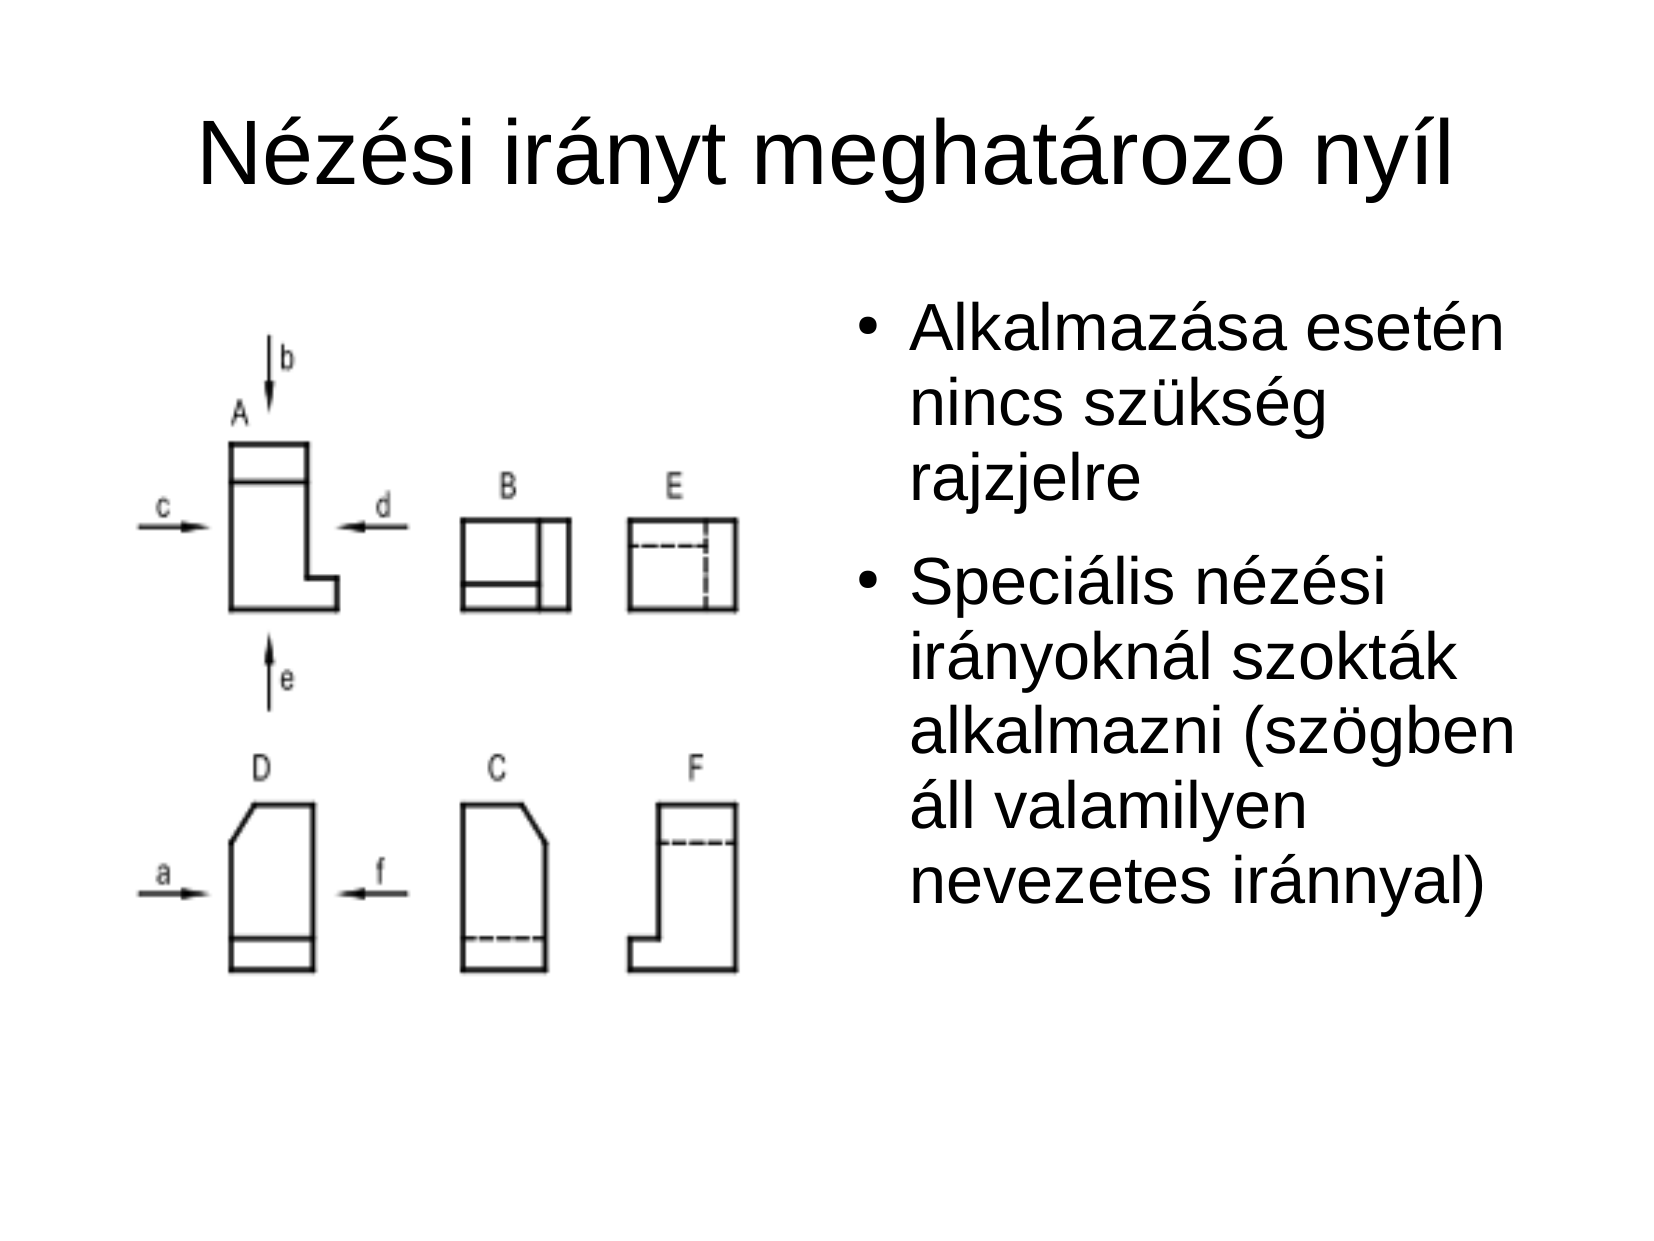

# Nézési irányt meghatározó nyíl
Alkalmazása esetén nincs szükség rajzjelre
Speciális nézési irányoknál szokták alkalmazni (szögben áll valamilyen nevezetes iránnyal)